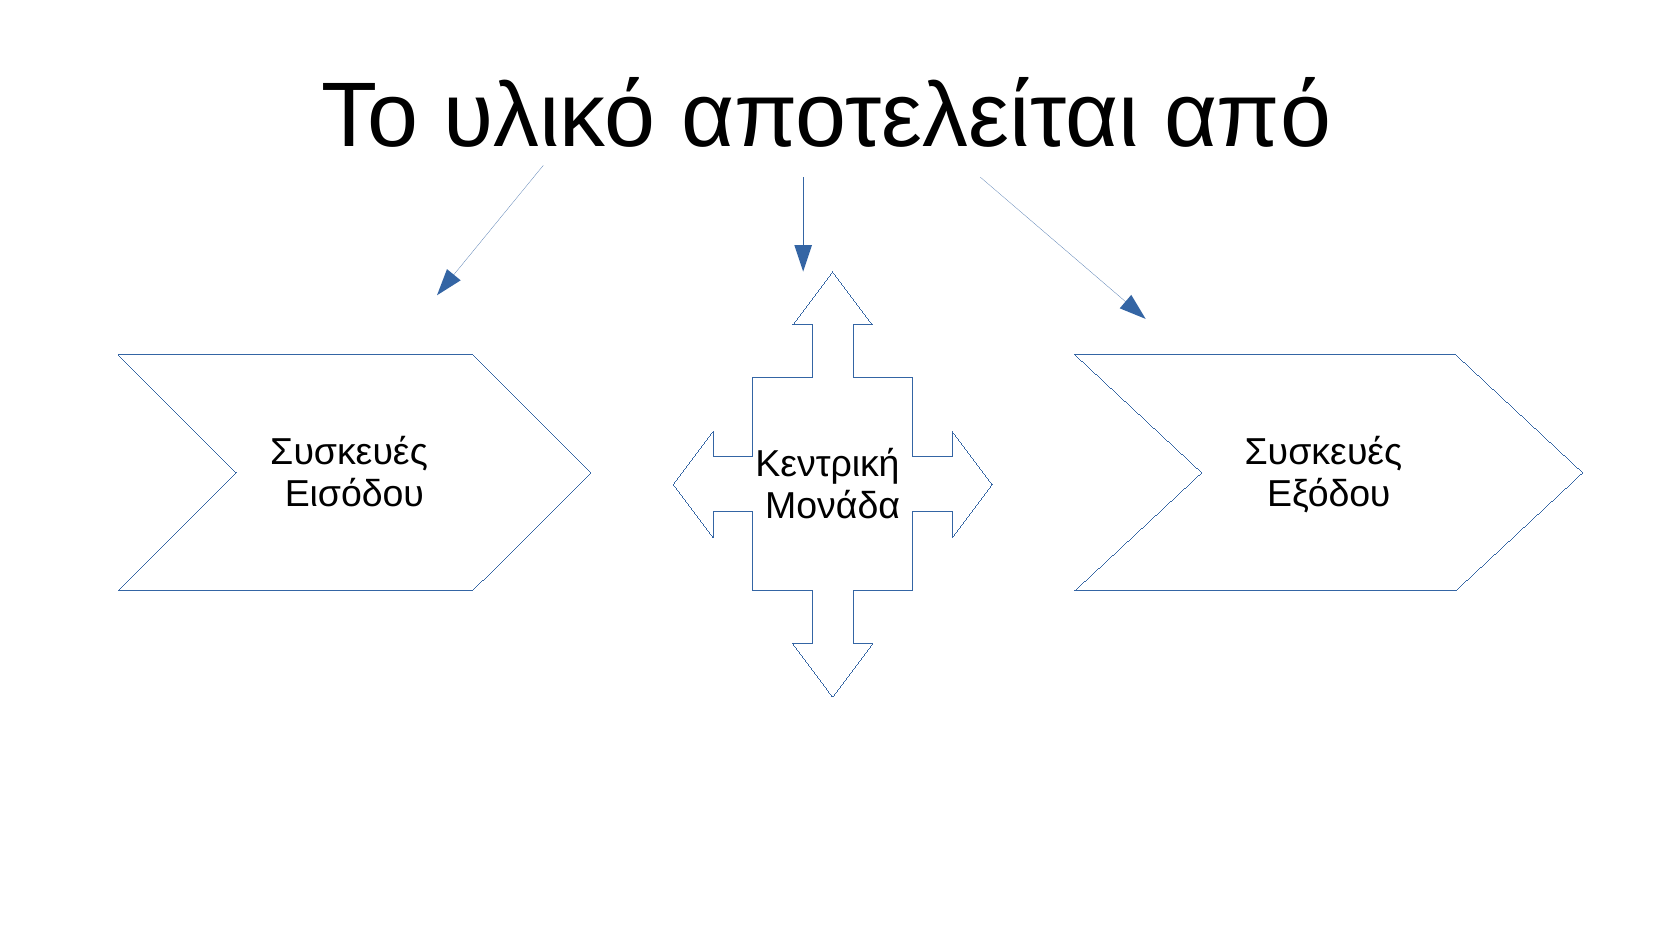

# Το υλικό αποτελείται από
Κεντρική
Μονάδα
Συσκευές
Εισόδου
Συσκευές
Εξόδου